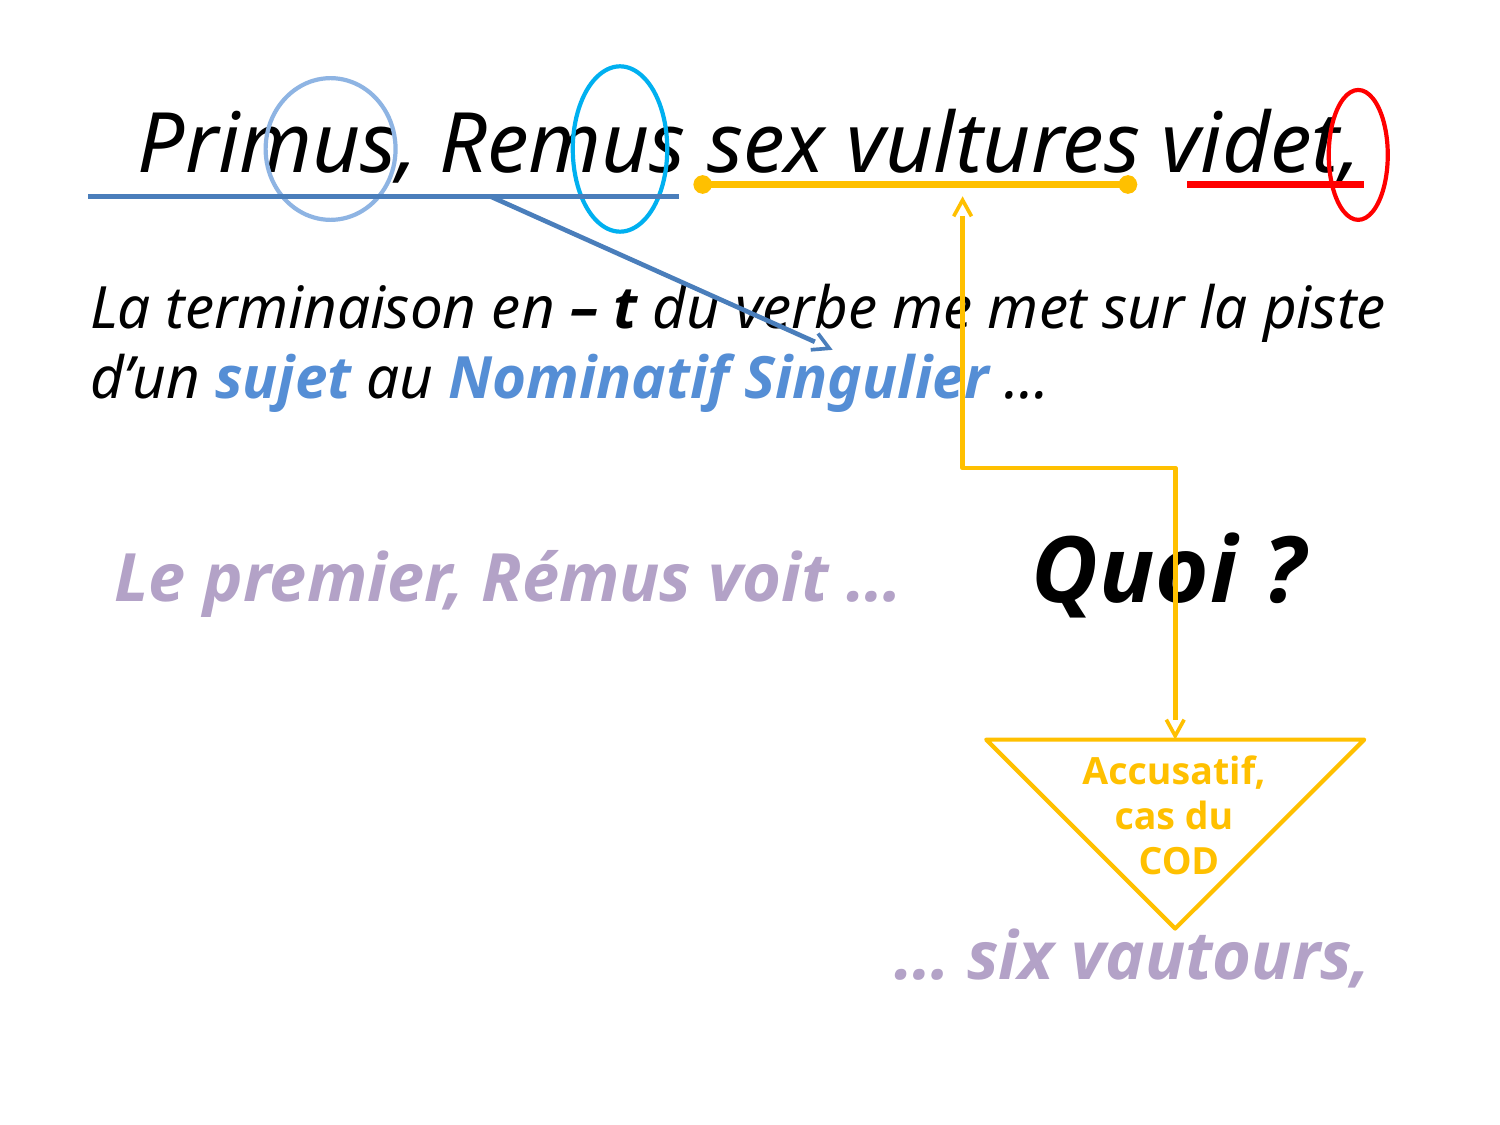

# Primus, Remus sex vultures videt,
La terminaison en – t du verbe me met sur la piste d’un sujet au Nominatif Singulier …
Quoi ?
Le premier, Rémus voit …
Accusatif, cas du
 COD
… six vautours,